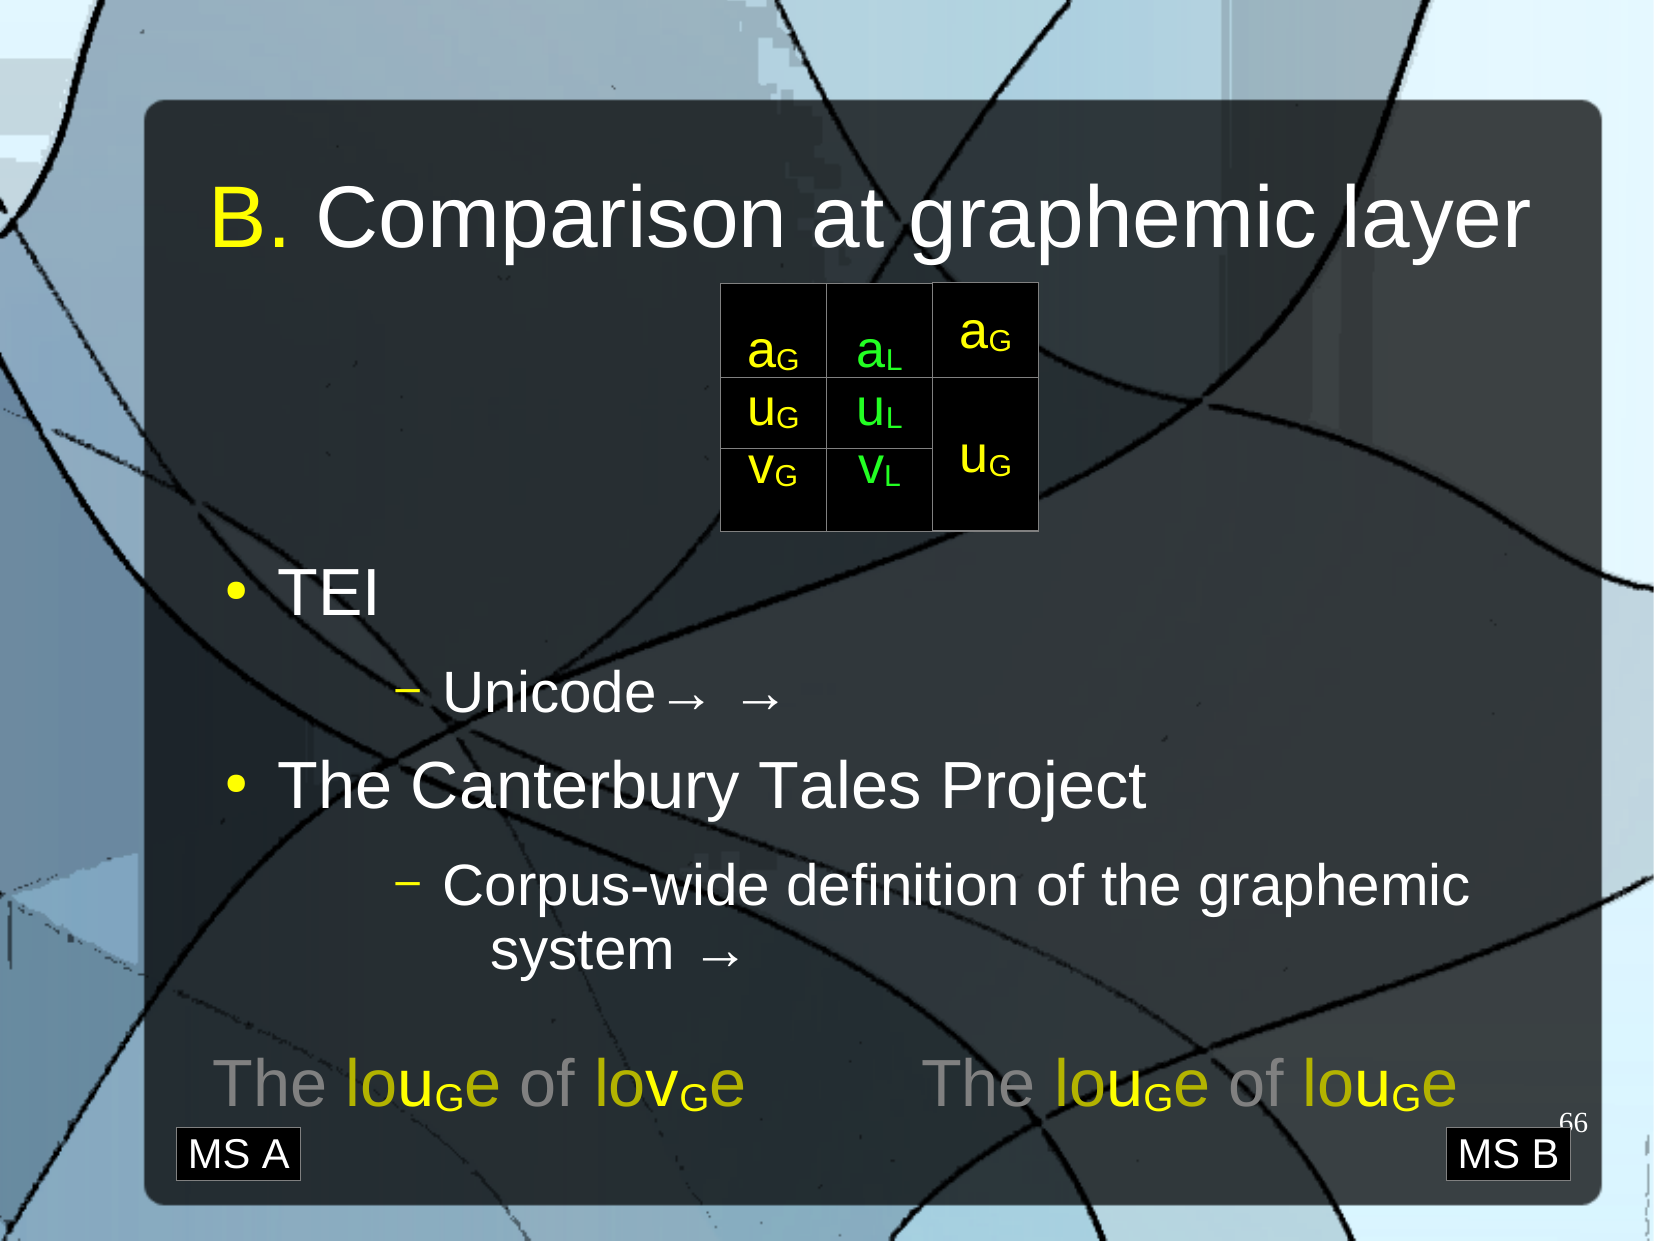

# B. Comparison at graphemic layer
aG
aG
uG
vG
aL
uL
vL
uG
TEI
Unicode→ →
The Canterbury Tales Project
Corpus-wide definition of the graphemic system →
The louGe of lovGe		The louGe of louGe
66
MS A
MS B